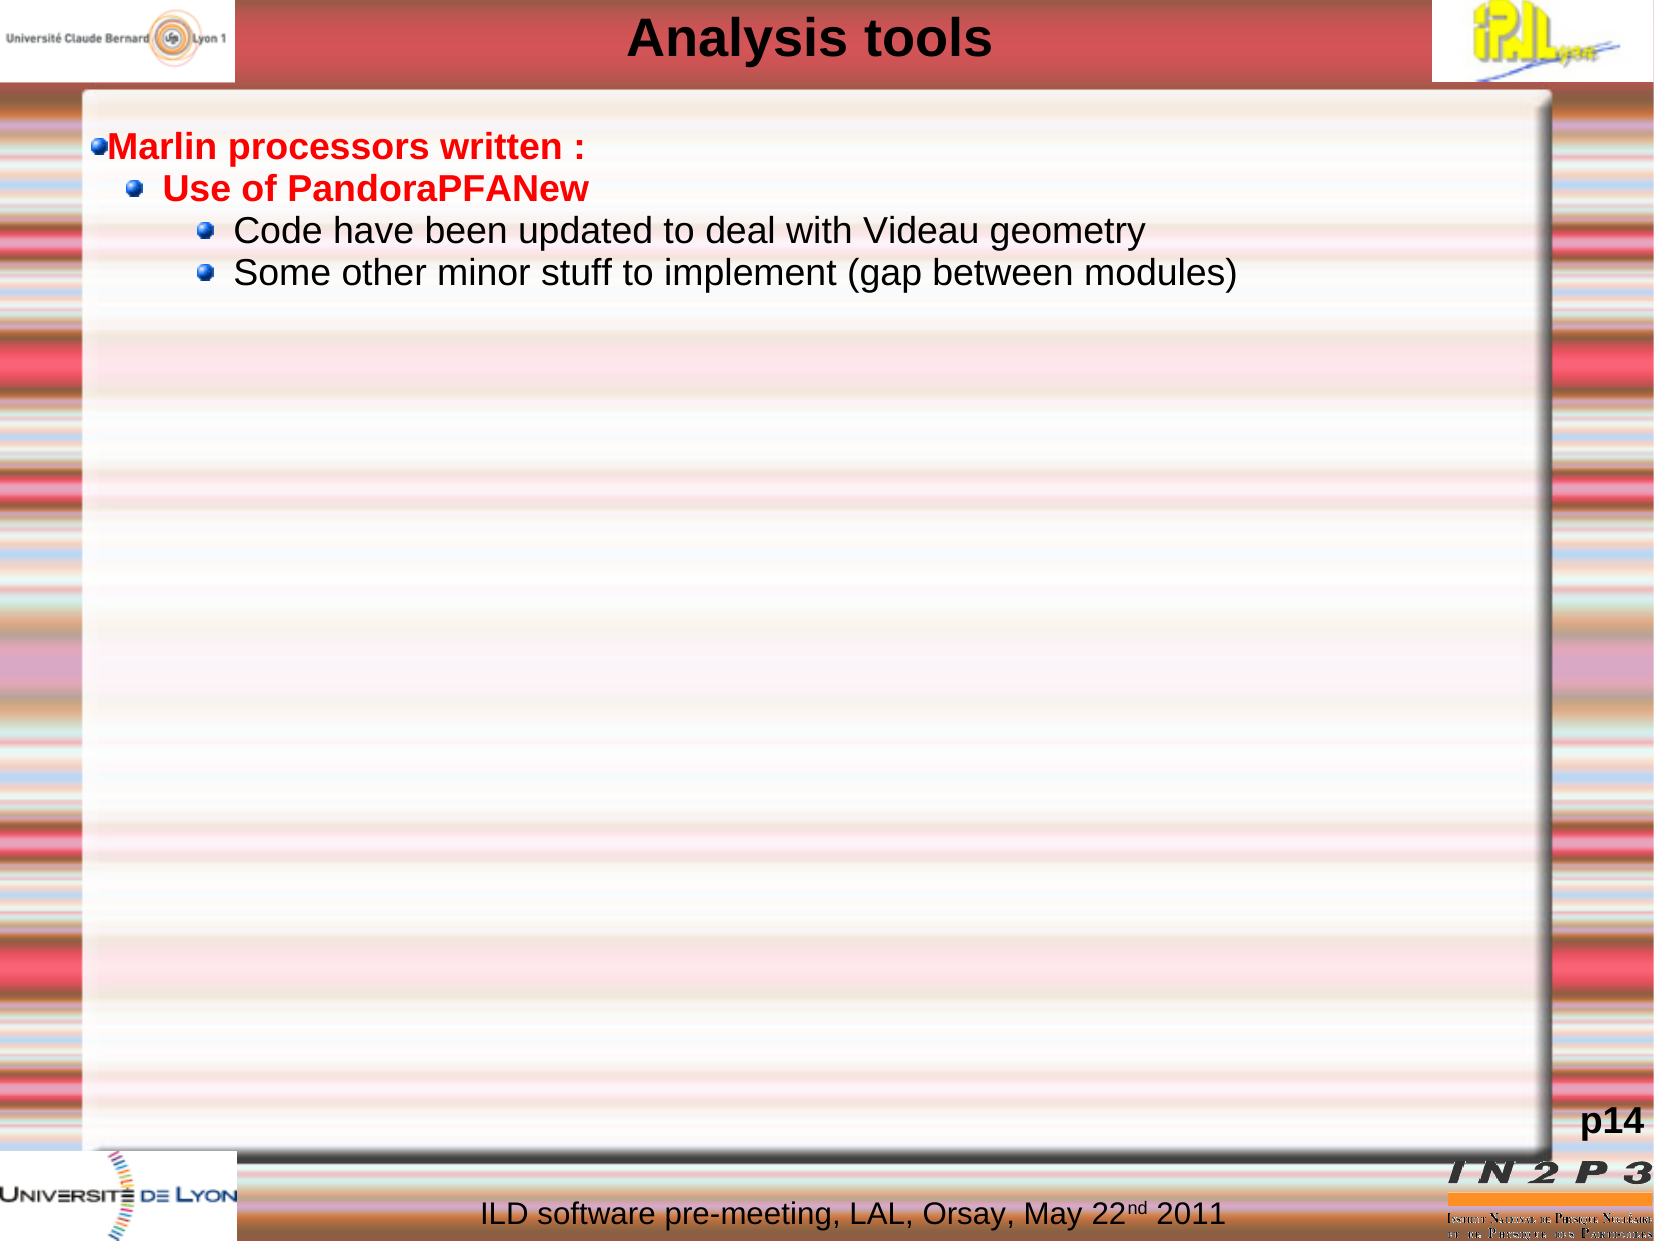

Analysis tools
Marlin processors written :
Use of PandoraPFANew
Code have been updated to deal with Videau geometry
Some other minor stuff to implement (gap between modules)